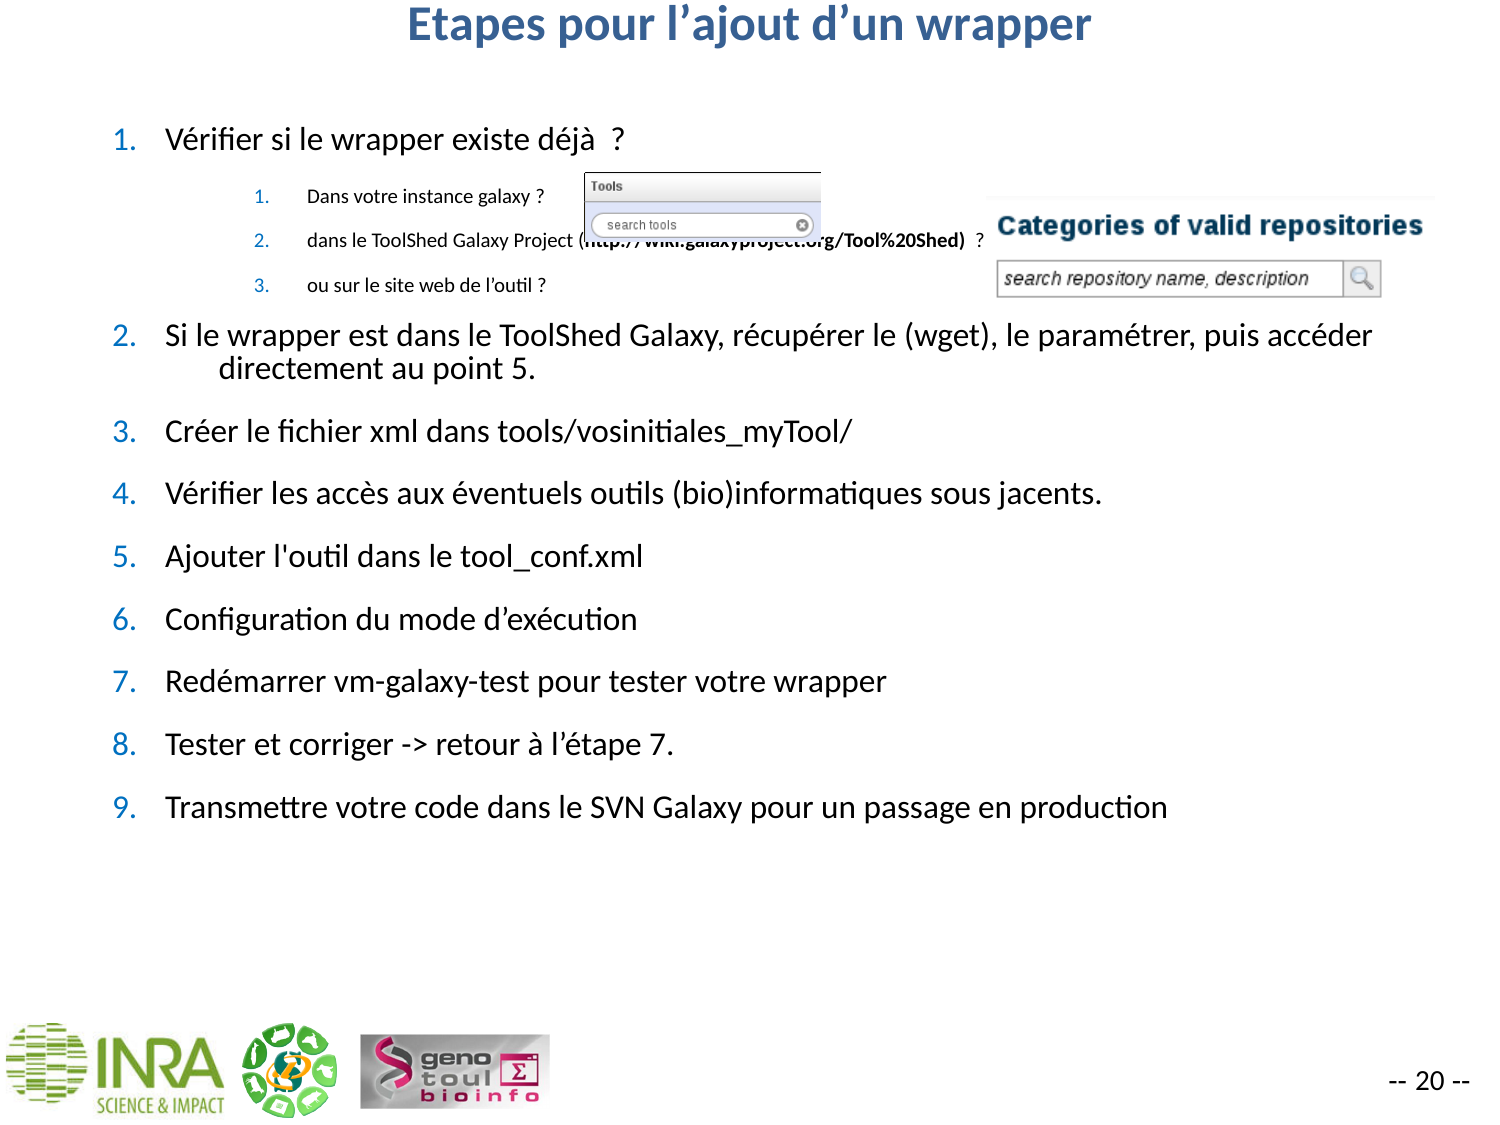

Etapes pour l’ajout d’un wrapper
# Vérifier si le wrapper existe déjà ?
Dans votre instance galaxy ?
dans le ToolShed Galaxy Project (http://wiki.galaxyproject.org/Tool%20Shed) ?
ou sur le site web de l’outil ?
Si le wrapper est dans le ToolShed Galaxy, récupérer le (wget), le paramétrer, puis accéder directement au point 5.
Créer le fichier xml dans tools/vosinitiales_myTool/
Vérifier les accès aux éventuels outils (bio)informatiques sous jacents.
Ajouter l'outil dans le tool_conf.xml
Configuration du mode d’exécution
Redémarrer vm-galaxy-test pour tester votre wrapper
Tester et corriger -> retour à l’étape 7.
Transmettre votre code dans le SVN Galaxy pour un passage en production